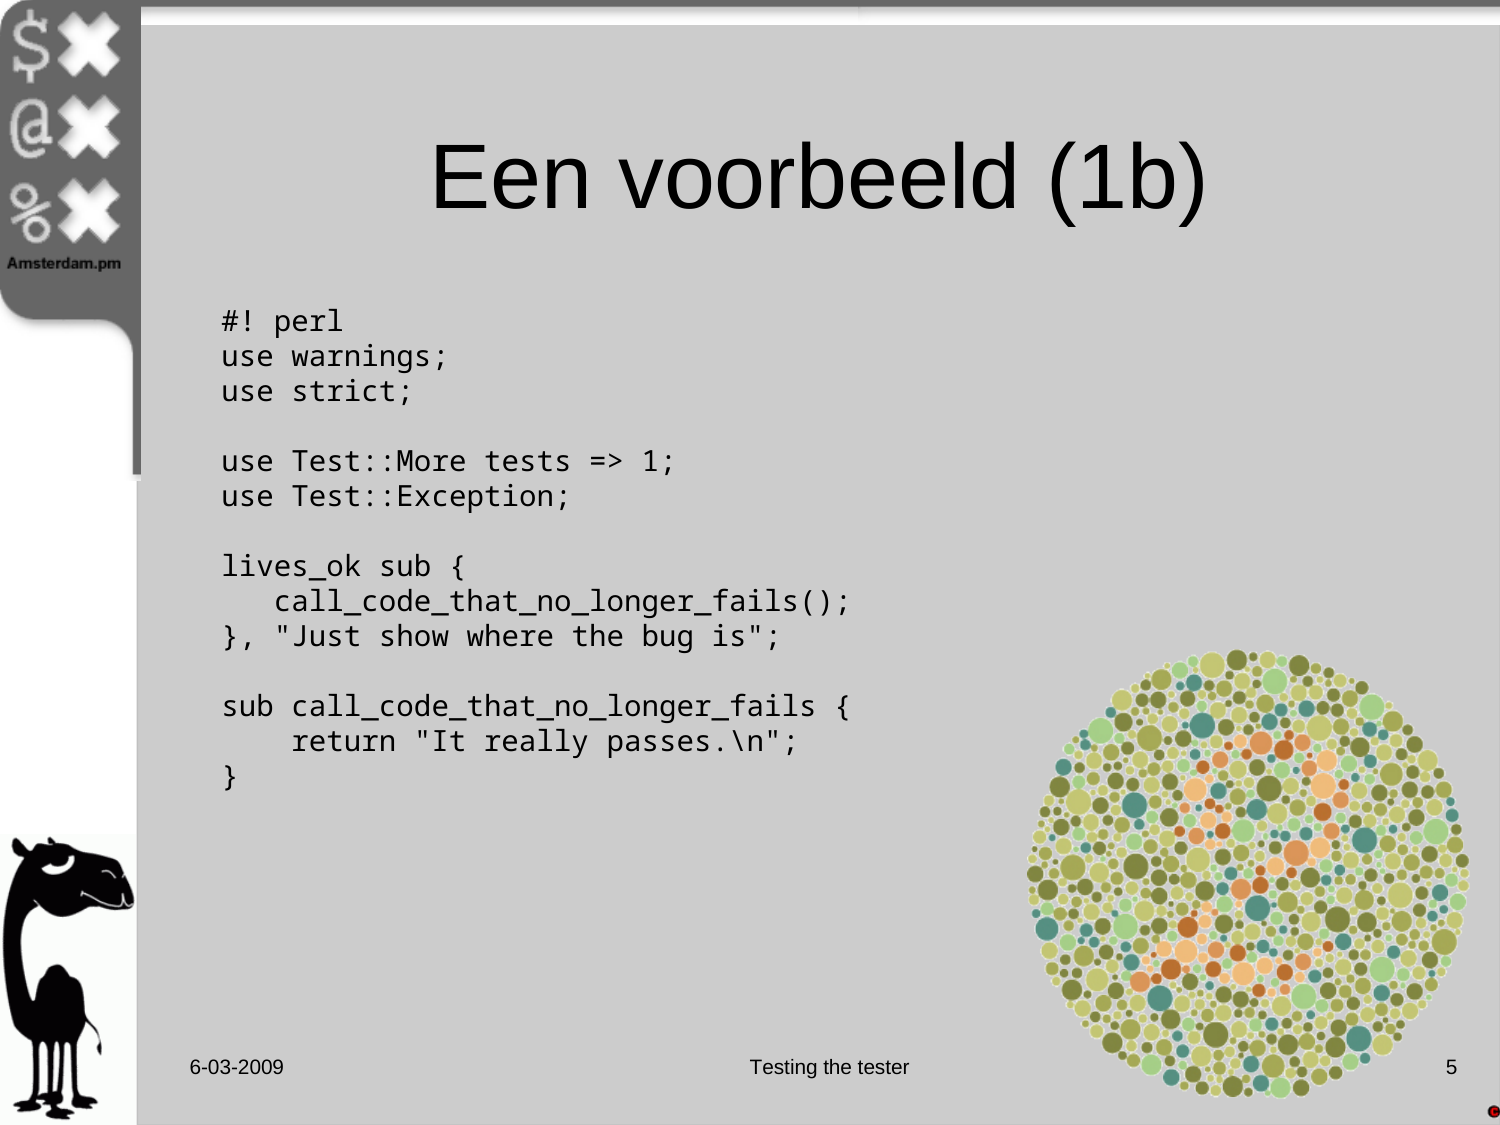

# Een voorbeeld (1b)
#! perl
use warnings;
use strict;
use Test::More tests => 1;
use Test::Exception;
lives_ok sub {
 call_code_that_no_longer_fails();
}, "Just show where the bug is";
sub call_code_that_no_longer_fails {
 return "It really passes.\n";
}
6-03-2009
Testing the tester
5